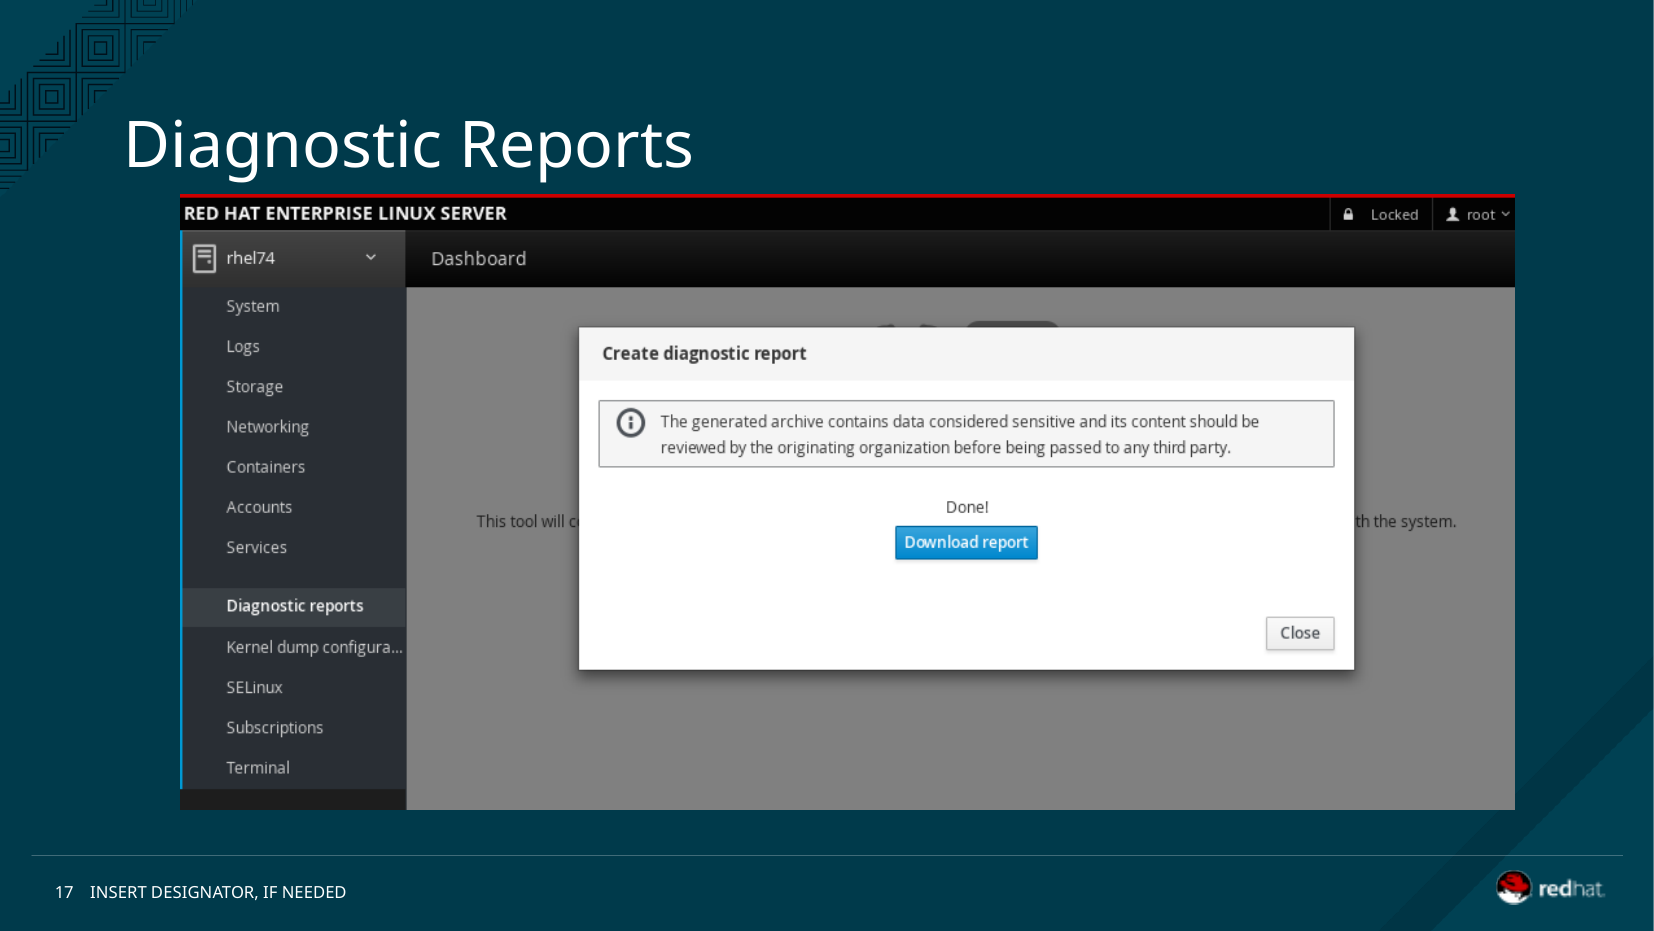

# Diagnostic Reports
17
INSERT DESIGNATOR, IF NEEDED